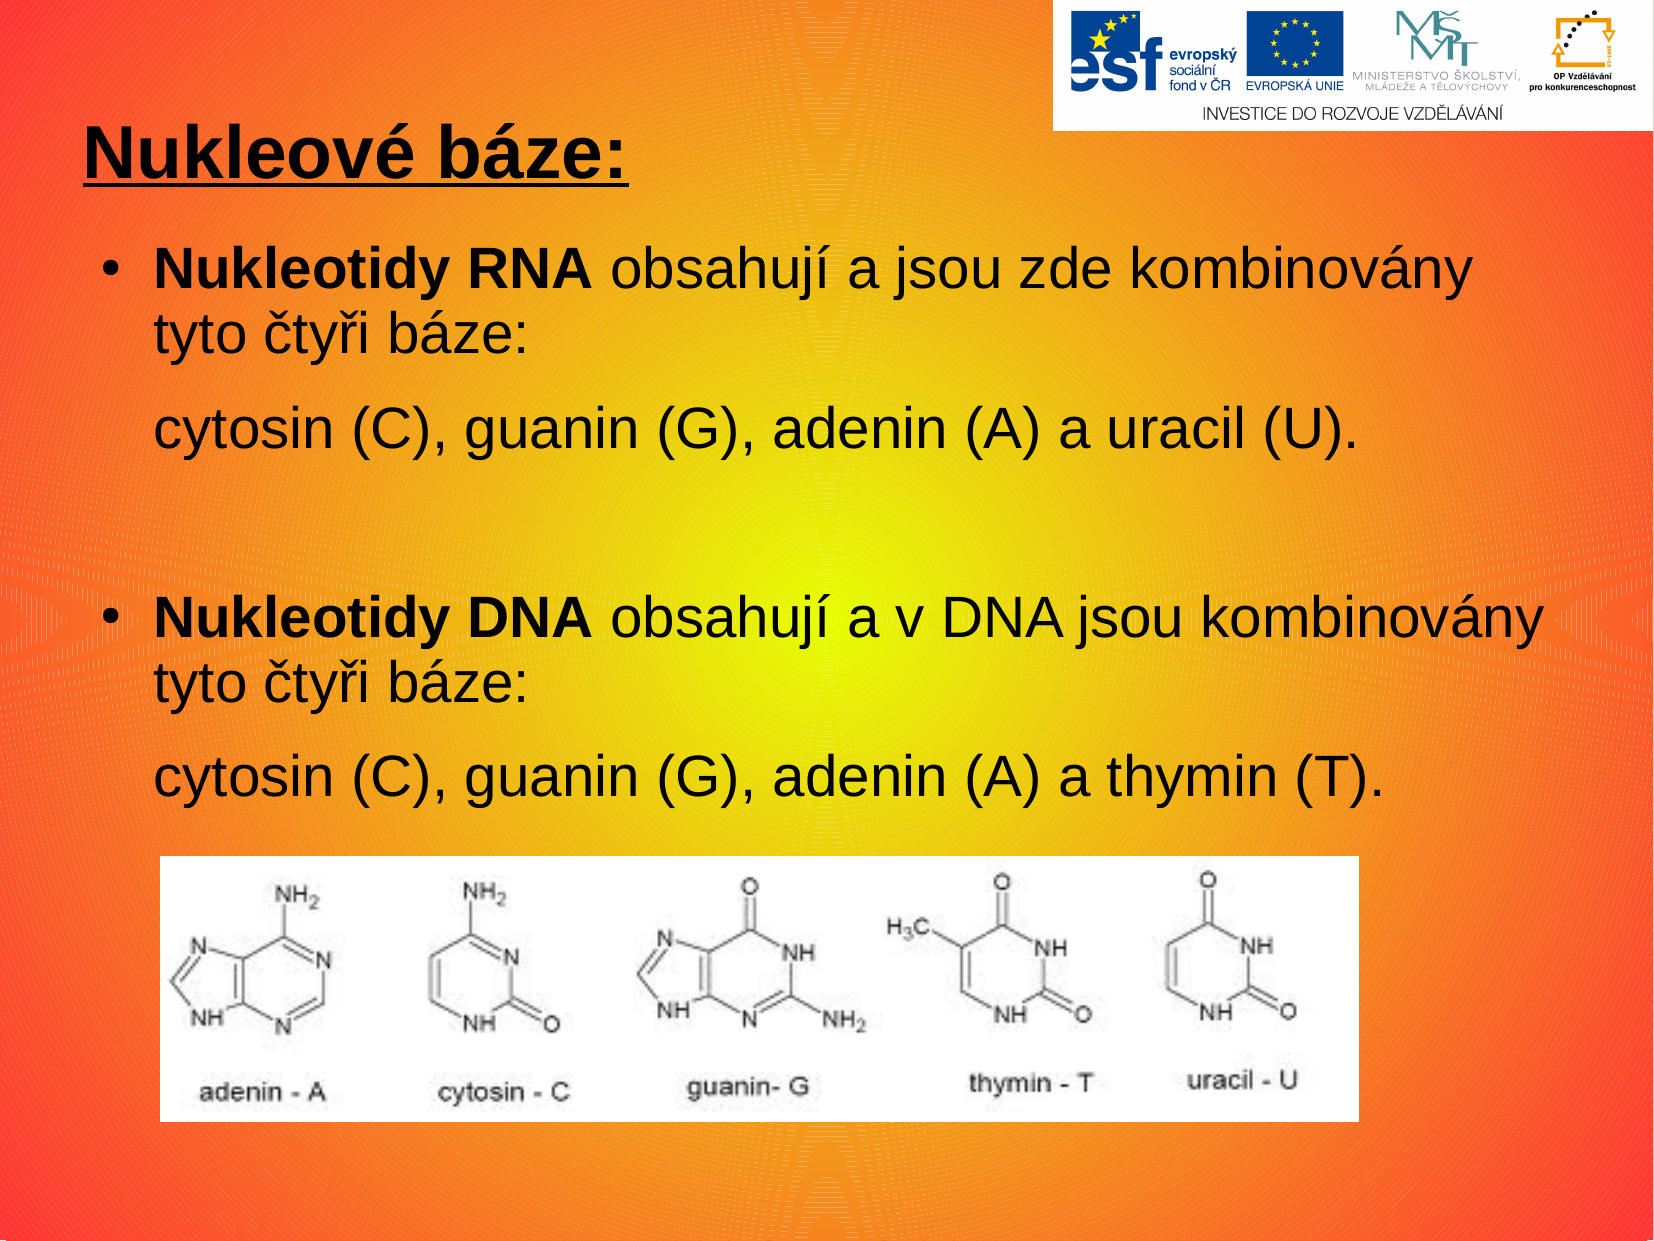

# Nukleové báze:
Nukleotidy RNA obsahují a jsou zde kombinovány tyto čtyři báze:
cytosin (C), guanin (G), adenin (A) a uracil (U).
Nukleotidy DNA obsahují a v DNA jsou kombinovány tyto čtyři báze:
cytosin (C), guanin (G), adenin (A) a thymin (T).